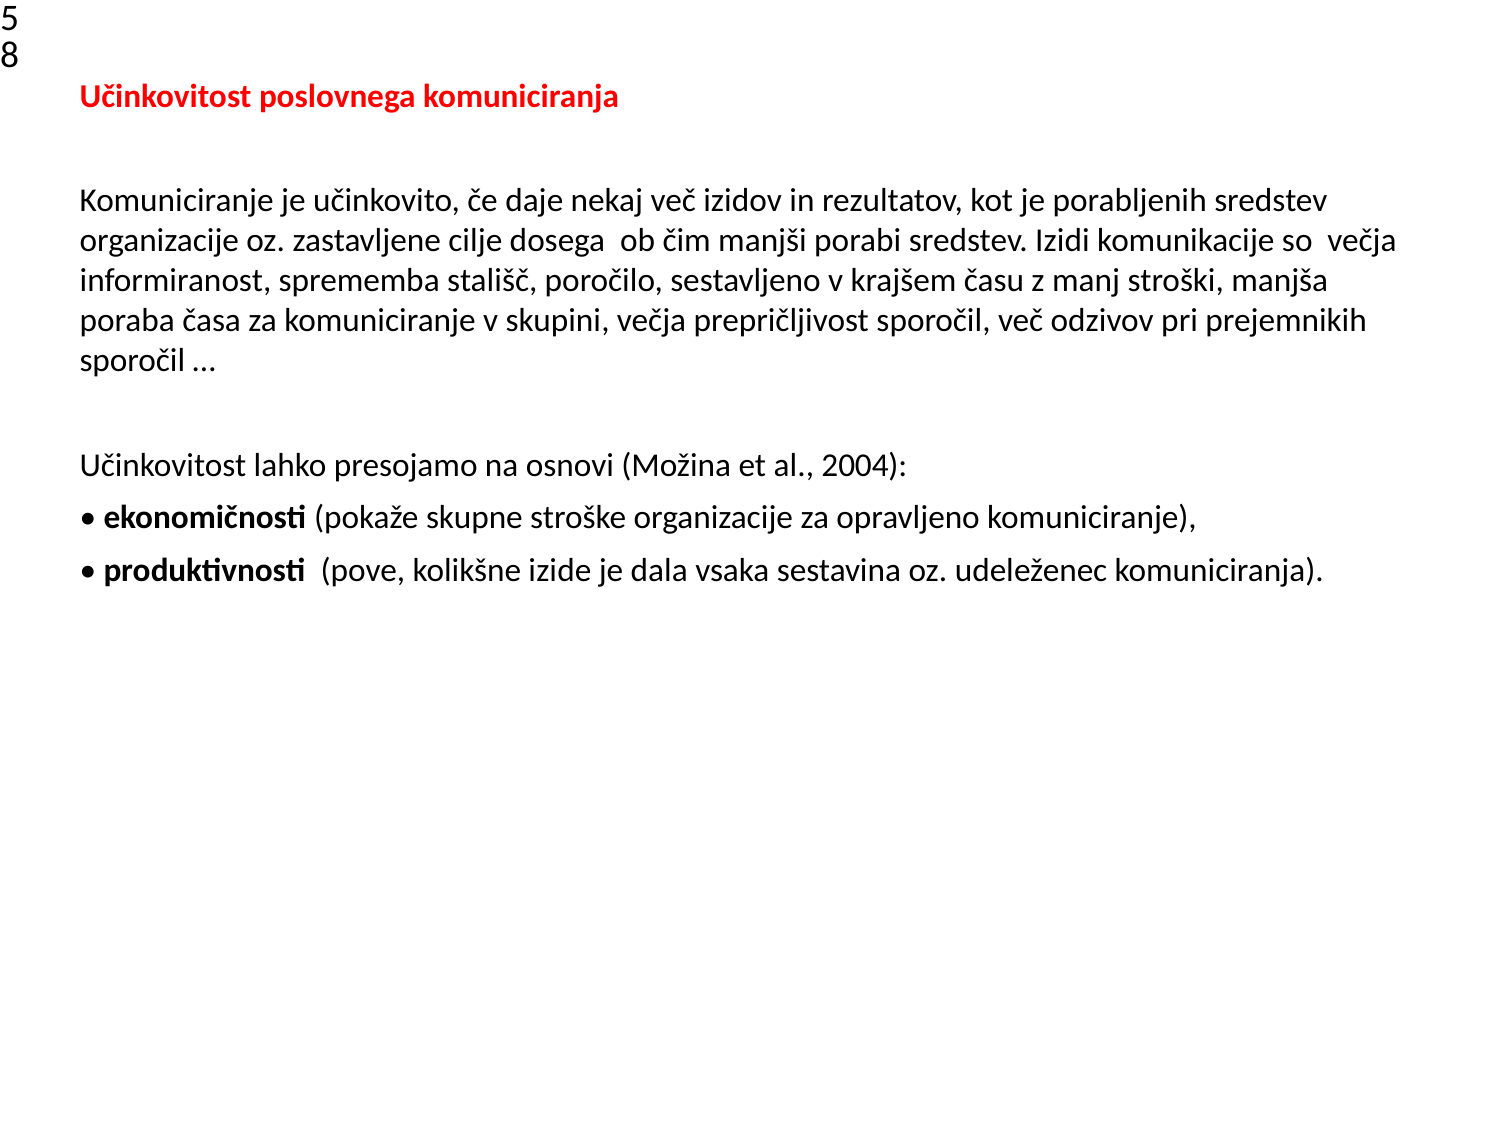

Učinkovitost poslovnega komuniciranja
Komuniciranje je učinkovito, če daje nekaj več izidov in rezultatov, kot je porabljenih sredstev organizacije oz. zastavljene cilje dosega ob čim manjši porabi sredstev. Izidi komunikacije so večja informiranost, sprememba stališč, poročilo, sestavljeno v krajšem času z manj stroški, manjša poraba časa za komuniciranje v skupini, večja prepričljivost sporočil, več odzivov pri prejemnikih sporočil …
Učinkovitost lahko presojamo na osnovi (Možina et al., 2004):
• ekonomičnosti (pokaže skupne stroške organizacije za opravljeno komuniciranje),
• produktivnosti (pove, kolikšne izide je dala vsaka sestavina oz. udeleženec komuniciranja).